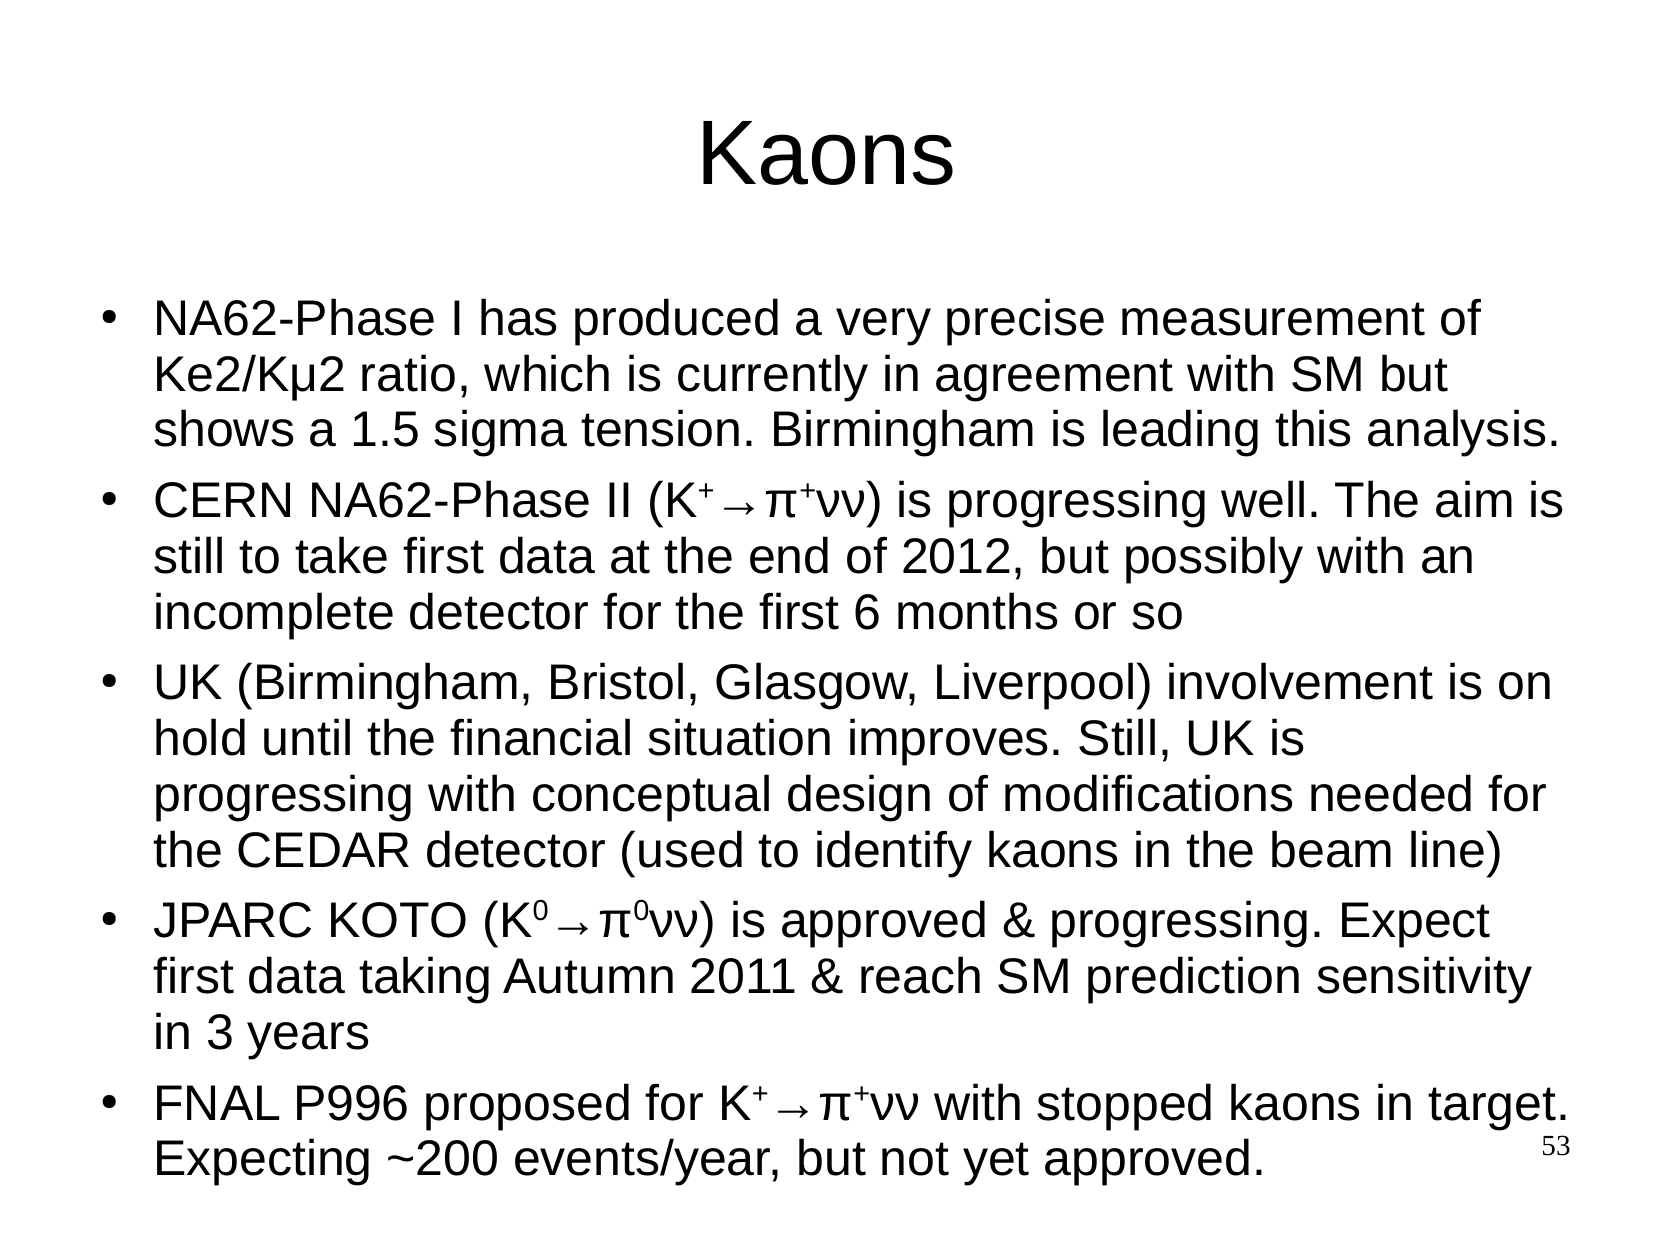

# Kaons
NA62-Phase I has produced a very precise measurement of Ke2/Kμ2 ratio, which is currently in agreement with SM but shows a 1.5 sigma tension. Birmingham is leading this analysis.
CERN NA62-Phase II (K+→π+νν) is progressing well. The aim is still to take first data at the end of 2012, but possibly with an incomplete detector for the first 6 months or so
UK (Birmingham, Bristol, Glasgow, Liverpool) involvement is on hold until the financial situation improves. Still, UK is progressing with conceptual design of modifications needed for the CEDAR detector (used to identify kaons in the beam line)
JPARC KOTO (K0→π0νν) is approved & progressing. Expect first data taking Autumn 2011 & reach SM prediction sensitivity in 3 years
FNAL P996 proposed for K+→π+νν with stopped kaons in target. Expecting ~200 events/year, but not yet approved.
53